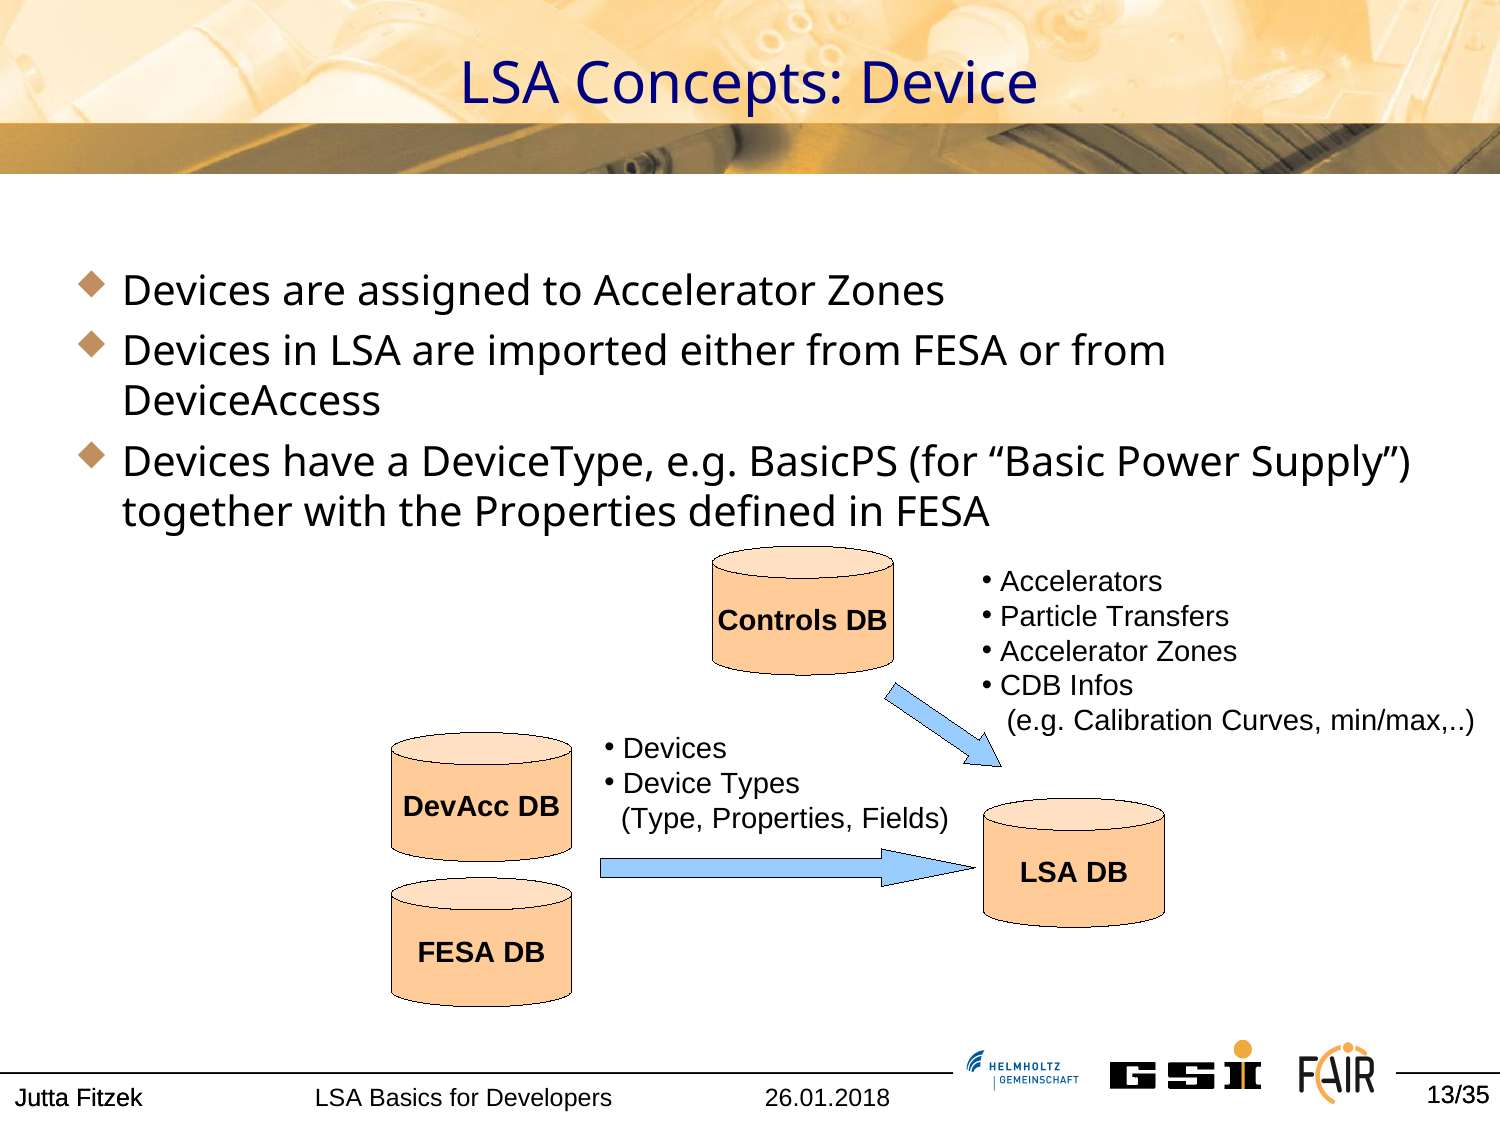

# LSA Concepts: Device
Devices are assigned to Accelerator Zones
Devices in LSA are imported either from FESA or from DeviceAccess
Devices have a DeviceType, e.g. BasicPS (for “Basic Power Supply”) together with the Properties defined in FESA
Controls DB
 Accelerators
 Particle Transfers
 Accelerator Zones
 CDB Infos
 (e.g. Calibration Curves, min/max,..)
 Devices
 Device Types
 (Type, Properties, Fields)
DevAcc DB
LSA DB
FESA DB
13